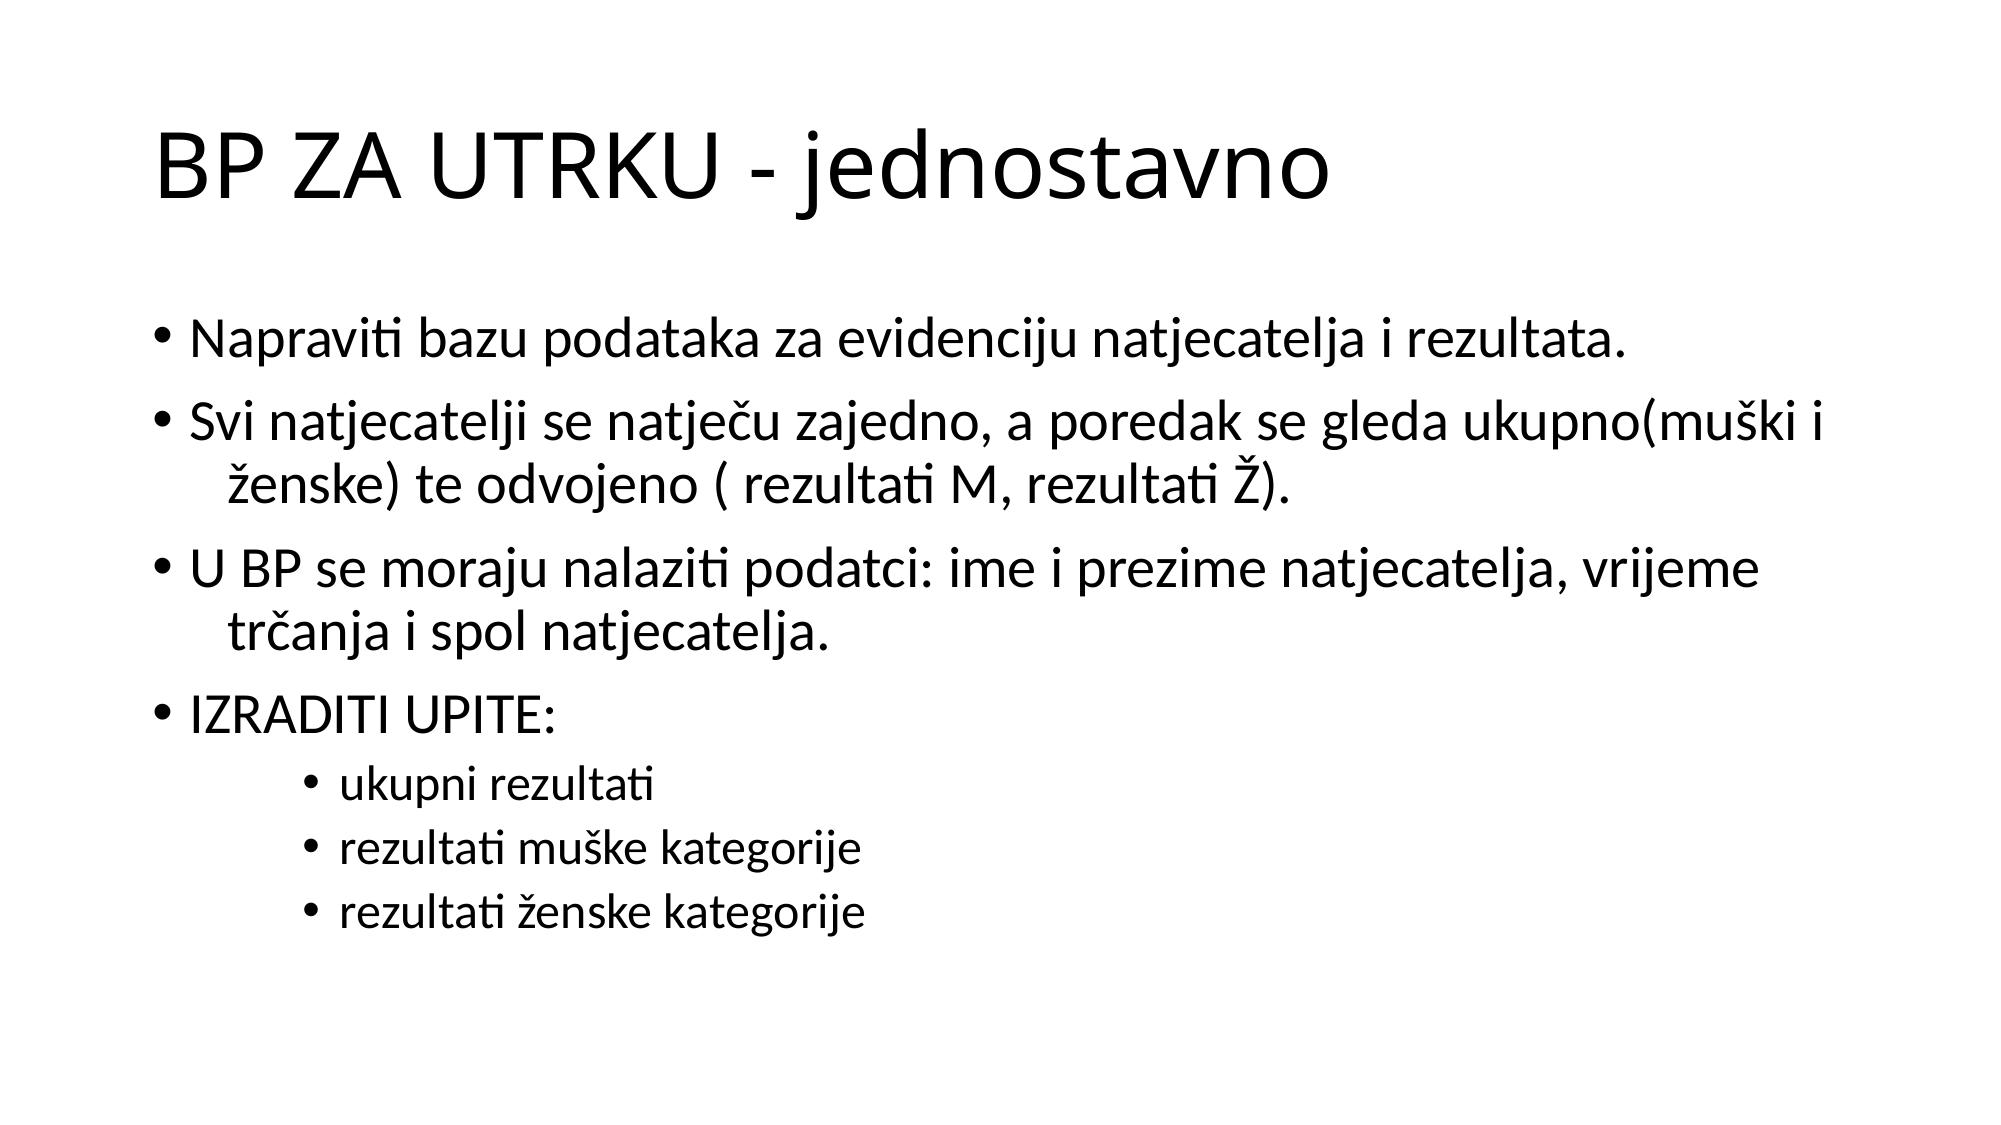

# BP ZA UTRKU - jednostavno
Napraviti bazu podataka za evidenciju natjecatelja i rezultata.
Svi natjecatelji se natječu zajedno, a poredak se gleda ukupno(muški i ženske) te odvojeno ( rezultati M, rezultati Ž).
U BP se moraju nalaziti podatci: ime i prezime natjecatelja, vrijeme trčanja i spol natjecatelja.
IZRADITI UPITE:
ukupni rezultati
rezultati muške kategorije
rezultati ženske kategorije